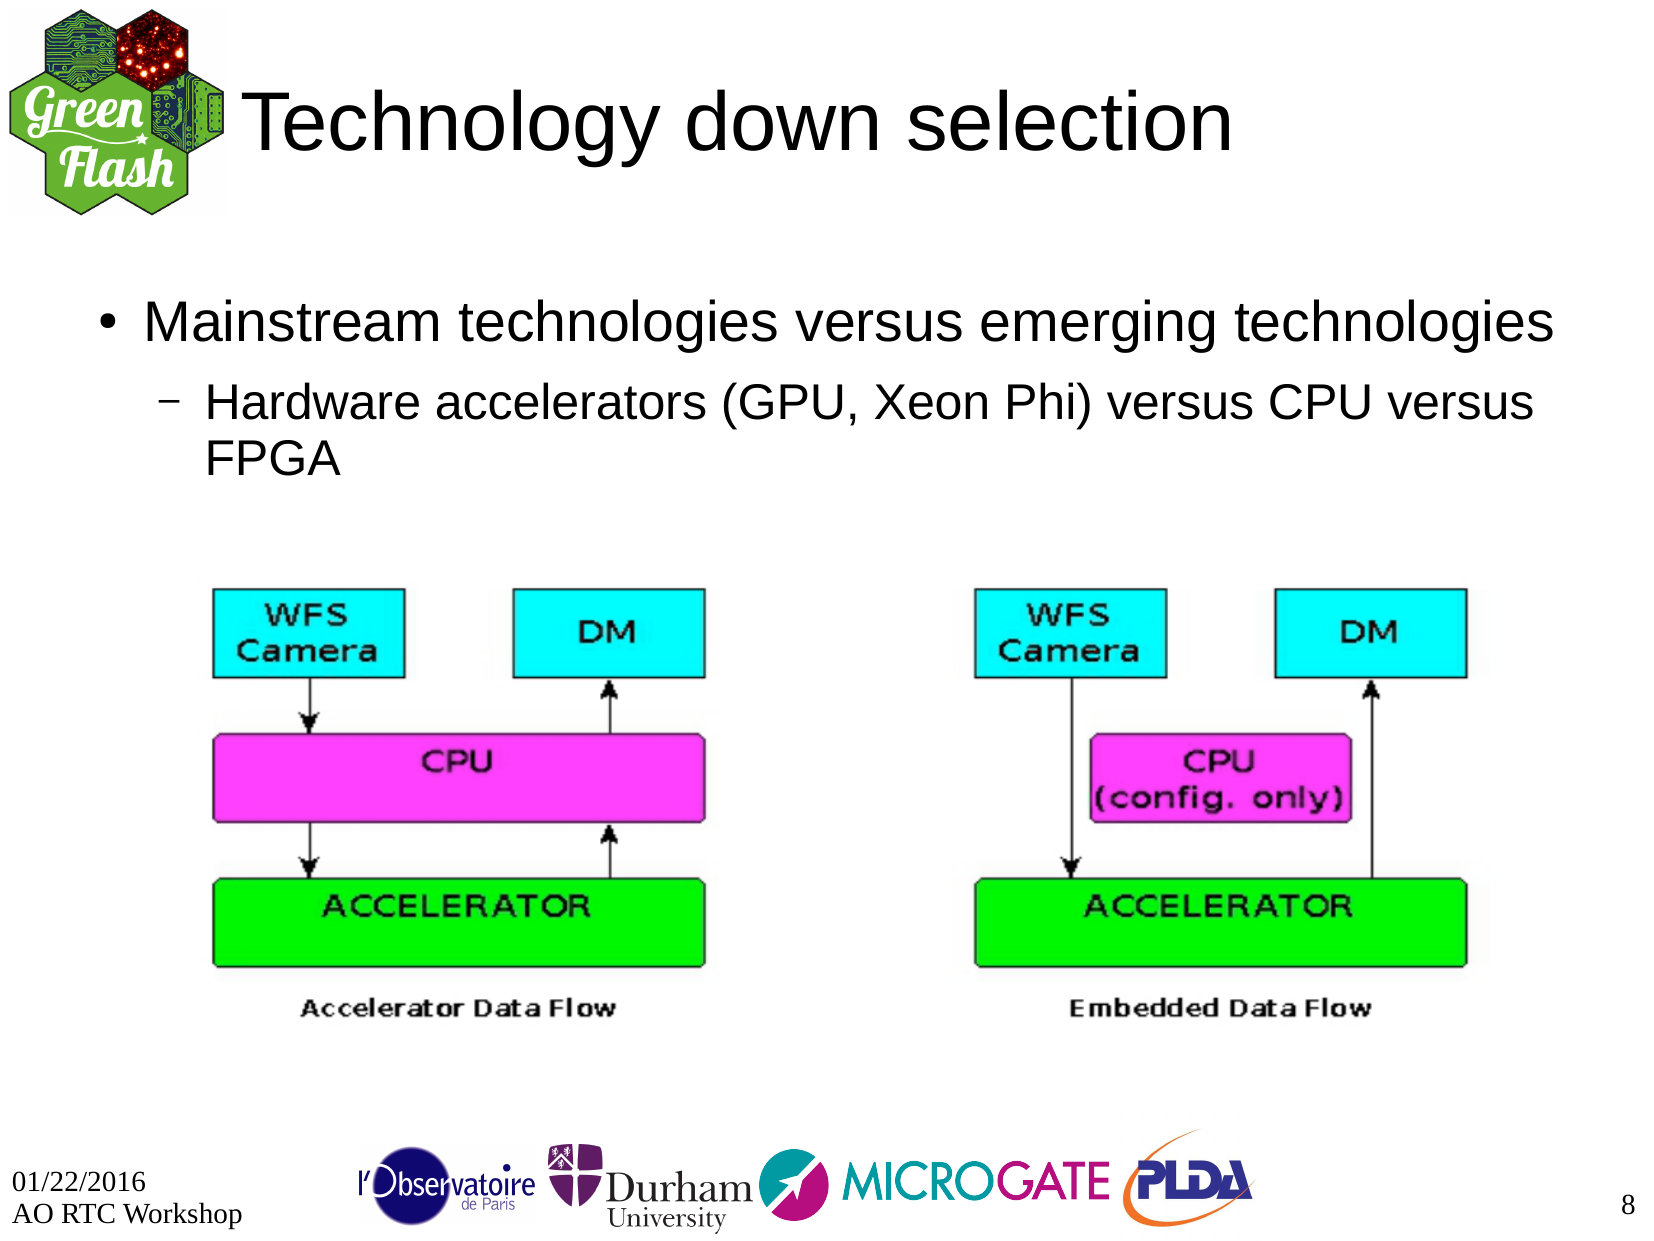

# Technology down selection
Mainstream technologies versus emerging technologies
Hardware accelerators (GPU, Xeon Phi) versus CPU versus FPGA
01/22/2016
8